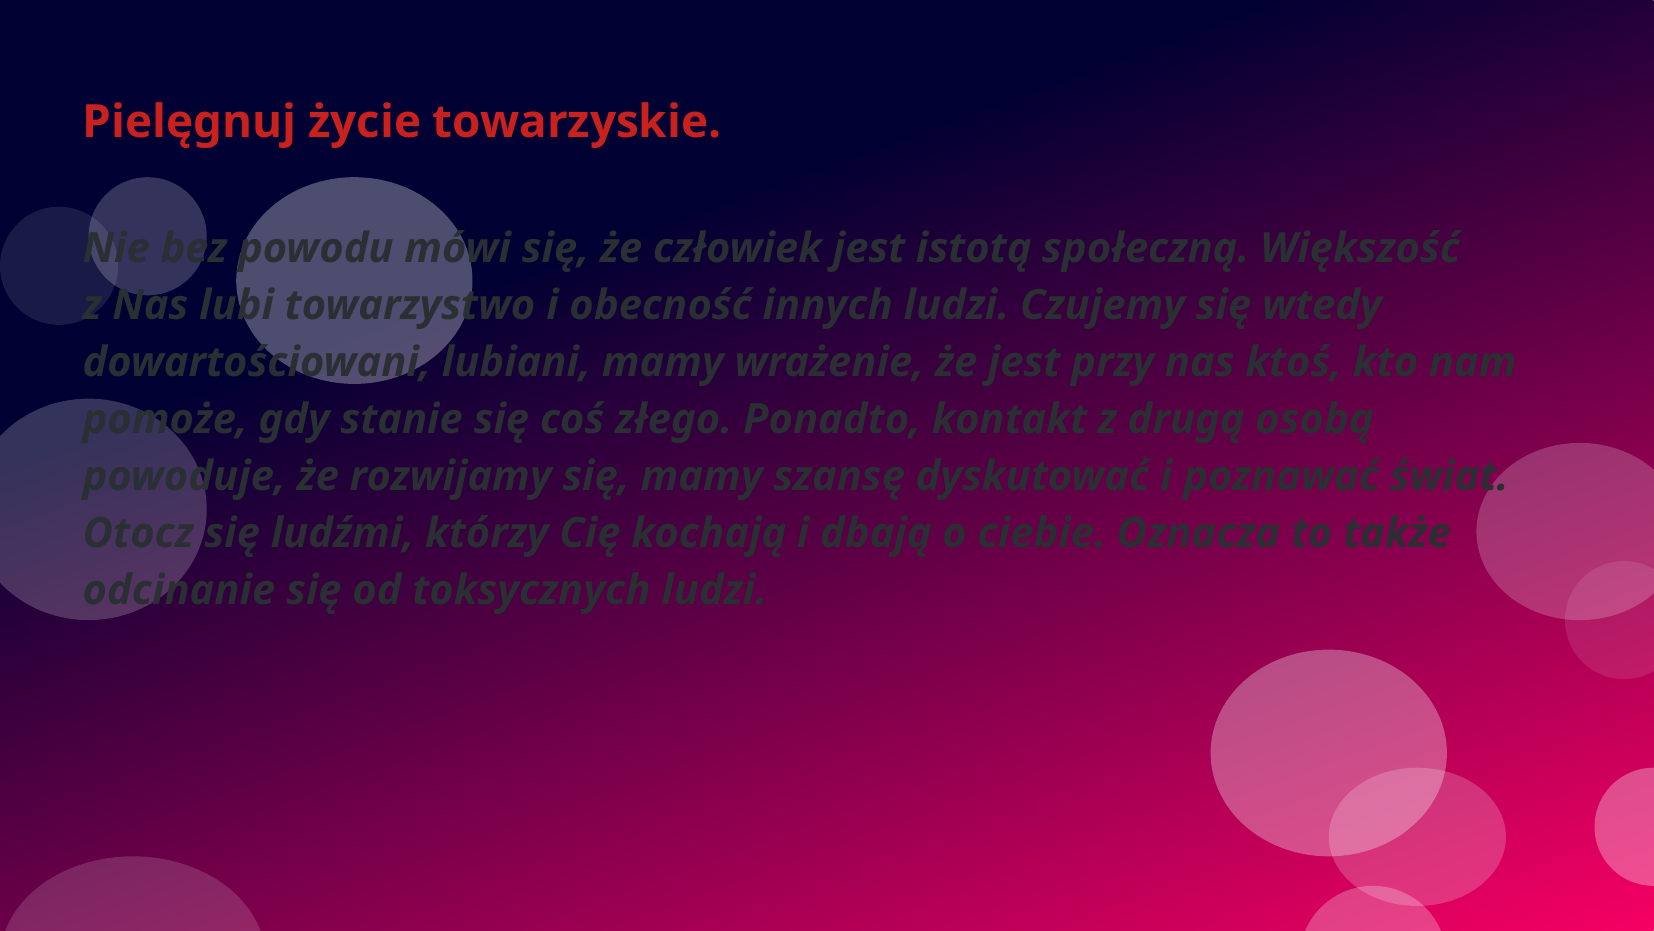

# Pielęgnuj życie towarzyskie.
Nie bez powodu mówi się, że człowiek jest istotą społeczną. Większość
z Nas lubi towarzystwo i obecność innych ludzi. Czujemy się wtedy dowartościowani, lubiani, mamy wrażenie, że jest przy nas ktoś, kto nam pomoże, gdy stanie się coś złego. Ponadto, kontakt z drugą osobą powoduje, że rozwijamy się, mamy szansę dyskutować i poznawać świat. Otocz się ludźmi, którzy Cię kochają i dbają o ciebie. Oznacza to także odcinanie się od toksycznych ludzi.